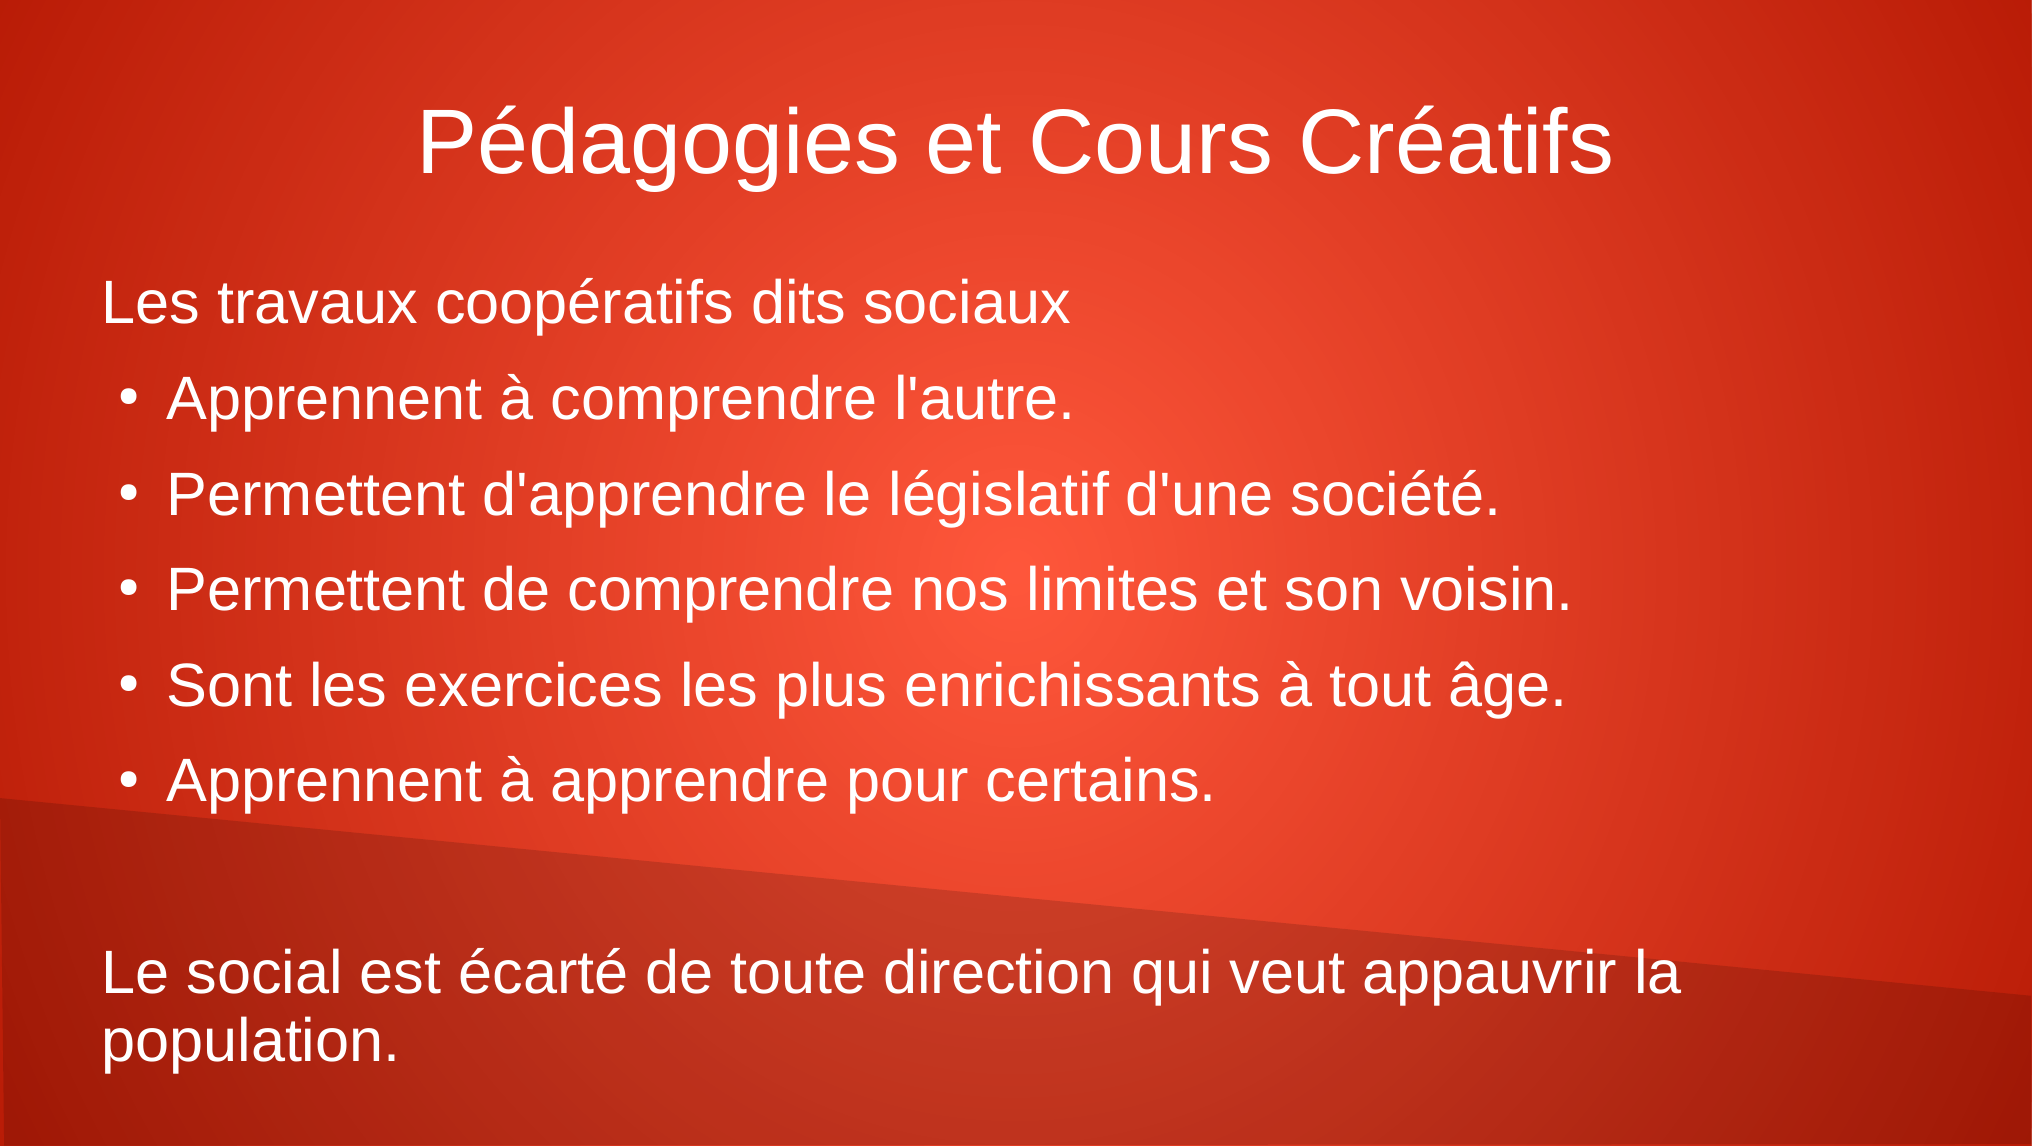

# Pédagogies et Cours Créatifs
Les travaux coopératifs dits sociaux
Apprennent à comprendre l'autre.
Permettent d'apprendre le législatif d'une société.
Permettent de comprendre nos limites et son voisin.
Sont les exercices les plus enrichissants à tout âge.
Apprennent à apprendre pour certains.
Le social est écarté de toute direction qui veut appauvrir la population.